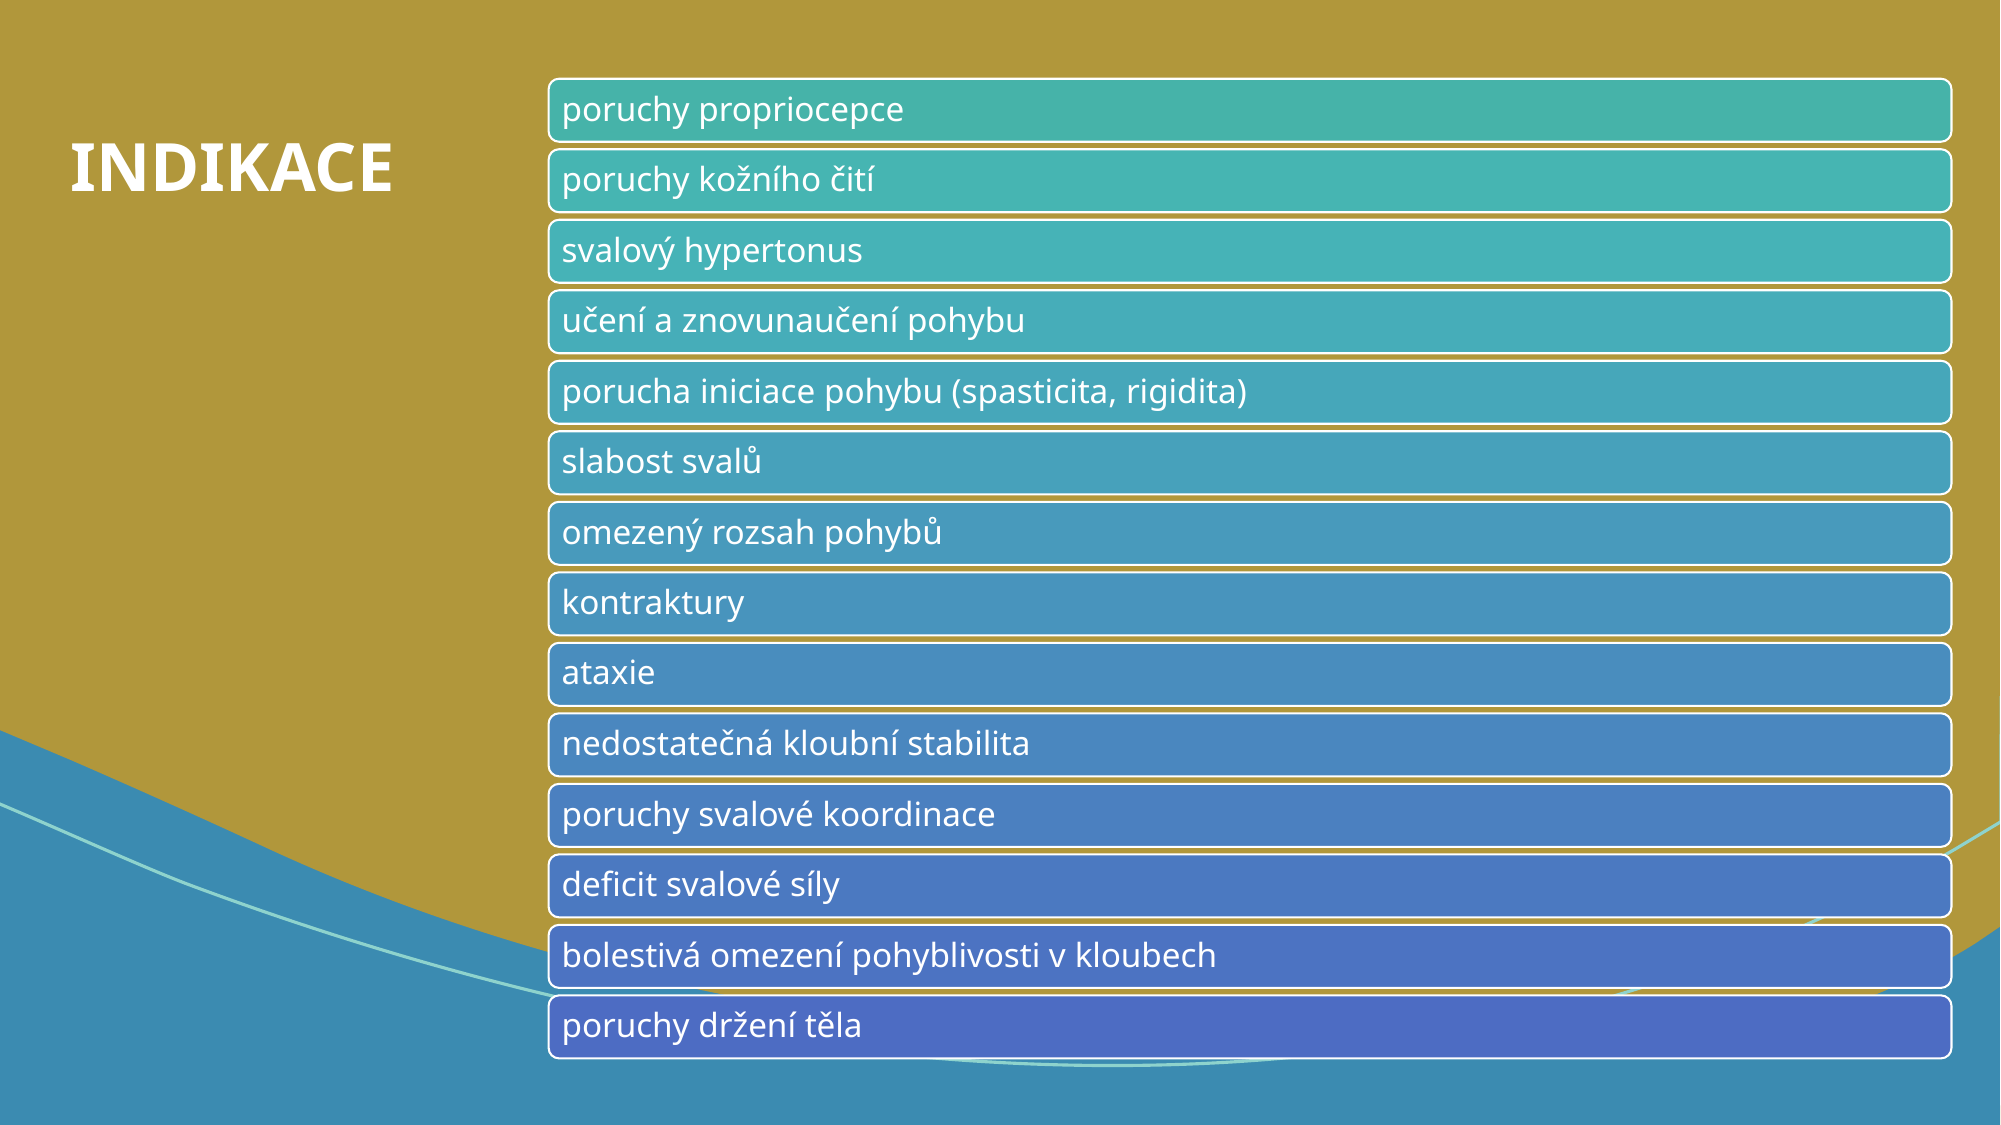

poruchy propriocepce
poruchy kožního čití
svalový hypertonus
učení a znovunaučení pohybu
porucha iniciace pohybu (spasticita, rigidita)
slabost svalů
omezený rozsah pohybů
kontraktury
ataxie
nedostatečná kloubní stabilita
poruchy svalové koordinace
deficit svalové síly
bolestivá omezení pohyblivosti v kloubech
poruchy držení těla
# INDIKACE